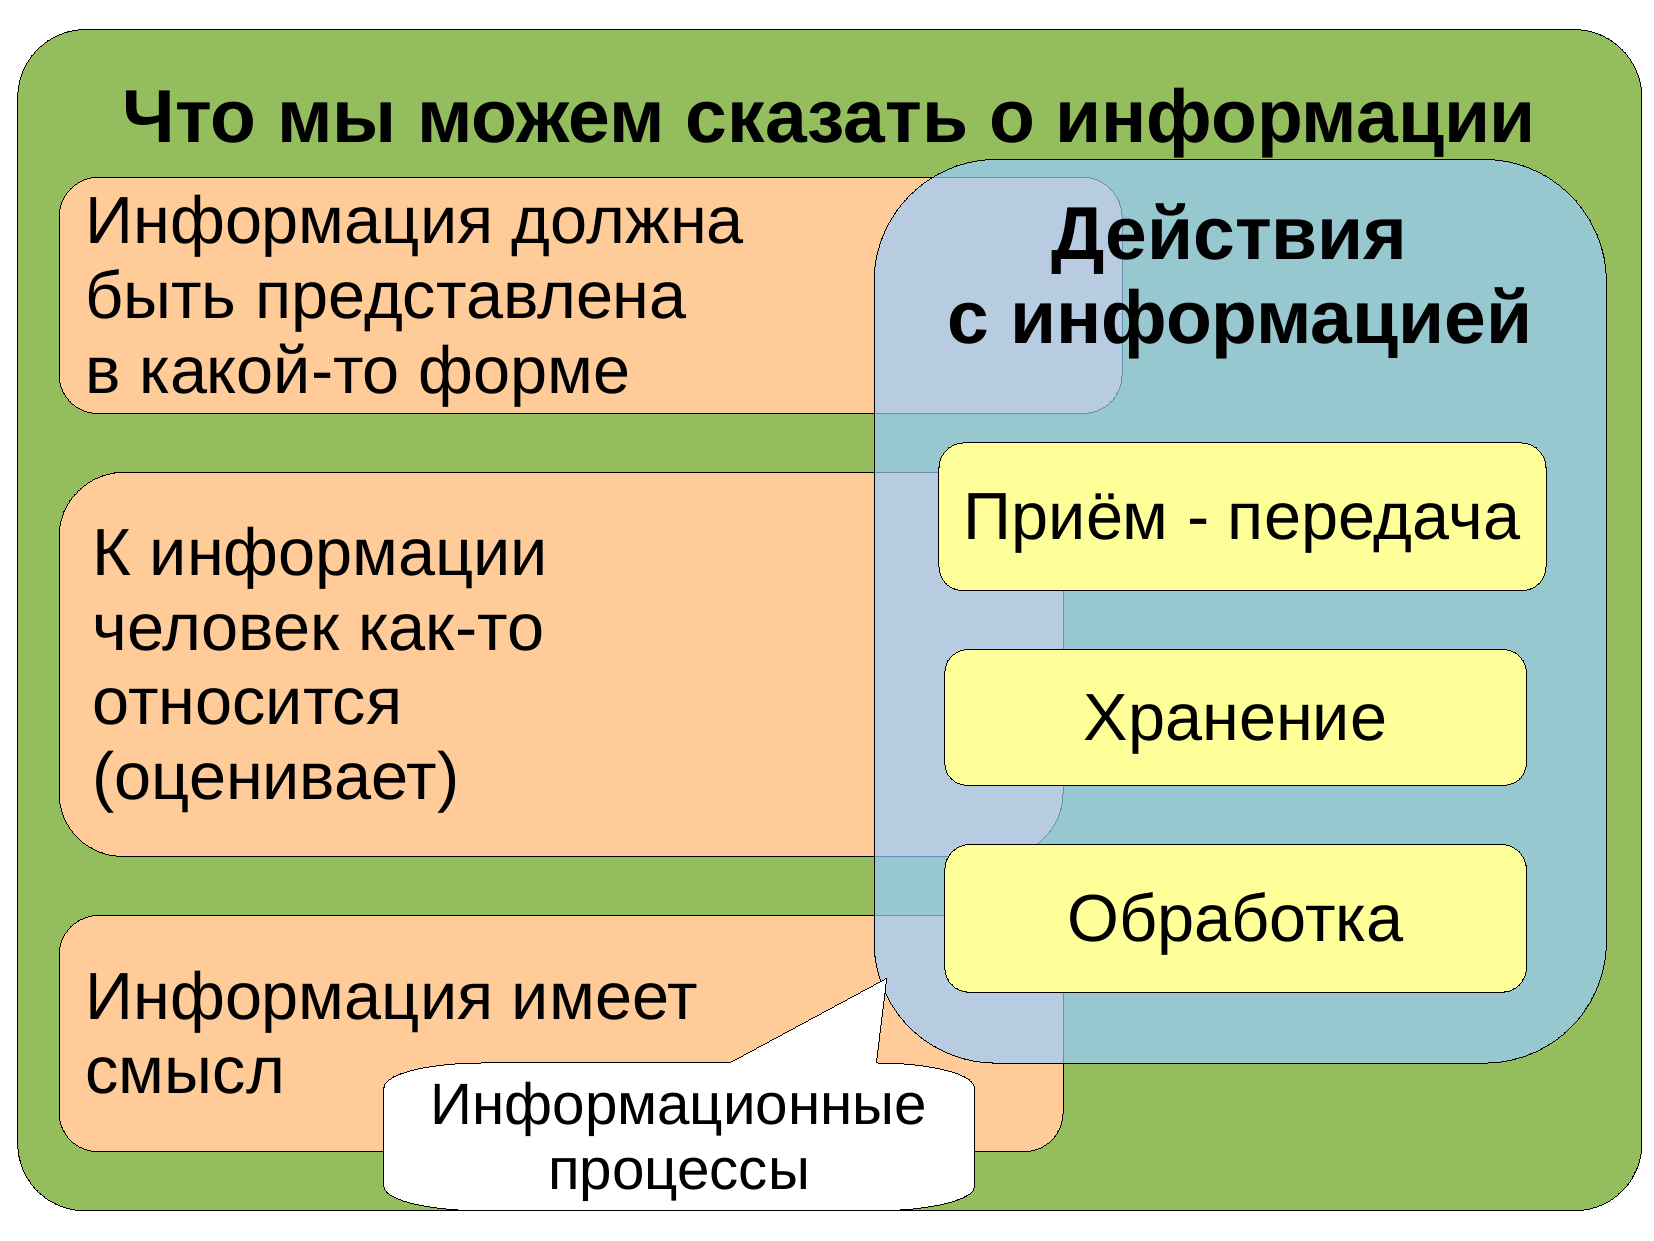

Что мы можем сказать о информации
Действия
с информацией
Информация должна
быть представлена
в какой-то форме
Приём - передача
К информации
человек как-то
относится
(оценивает)
Хранение
Обработка
Информация имеет
смысл
Информационные
процессы